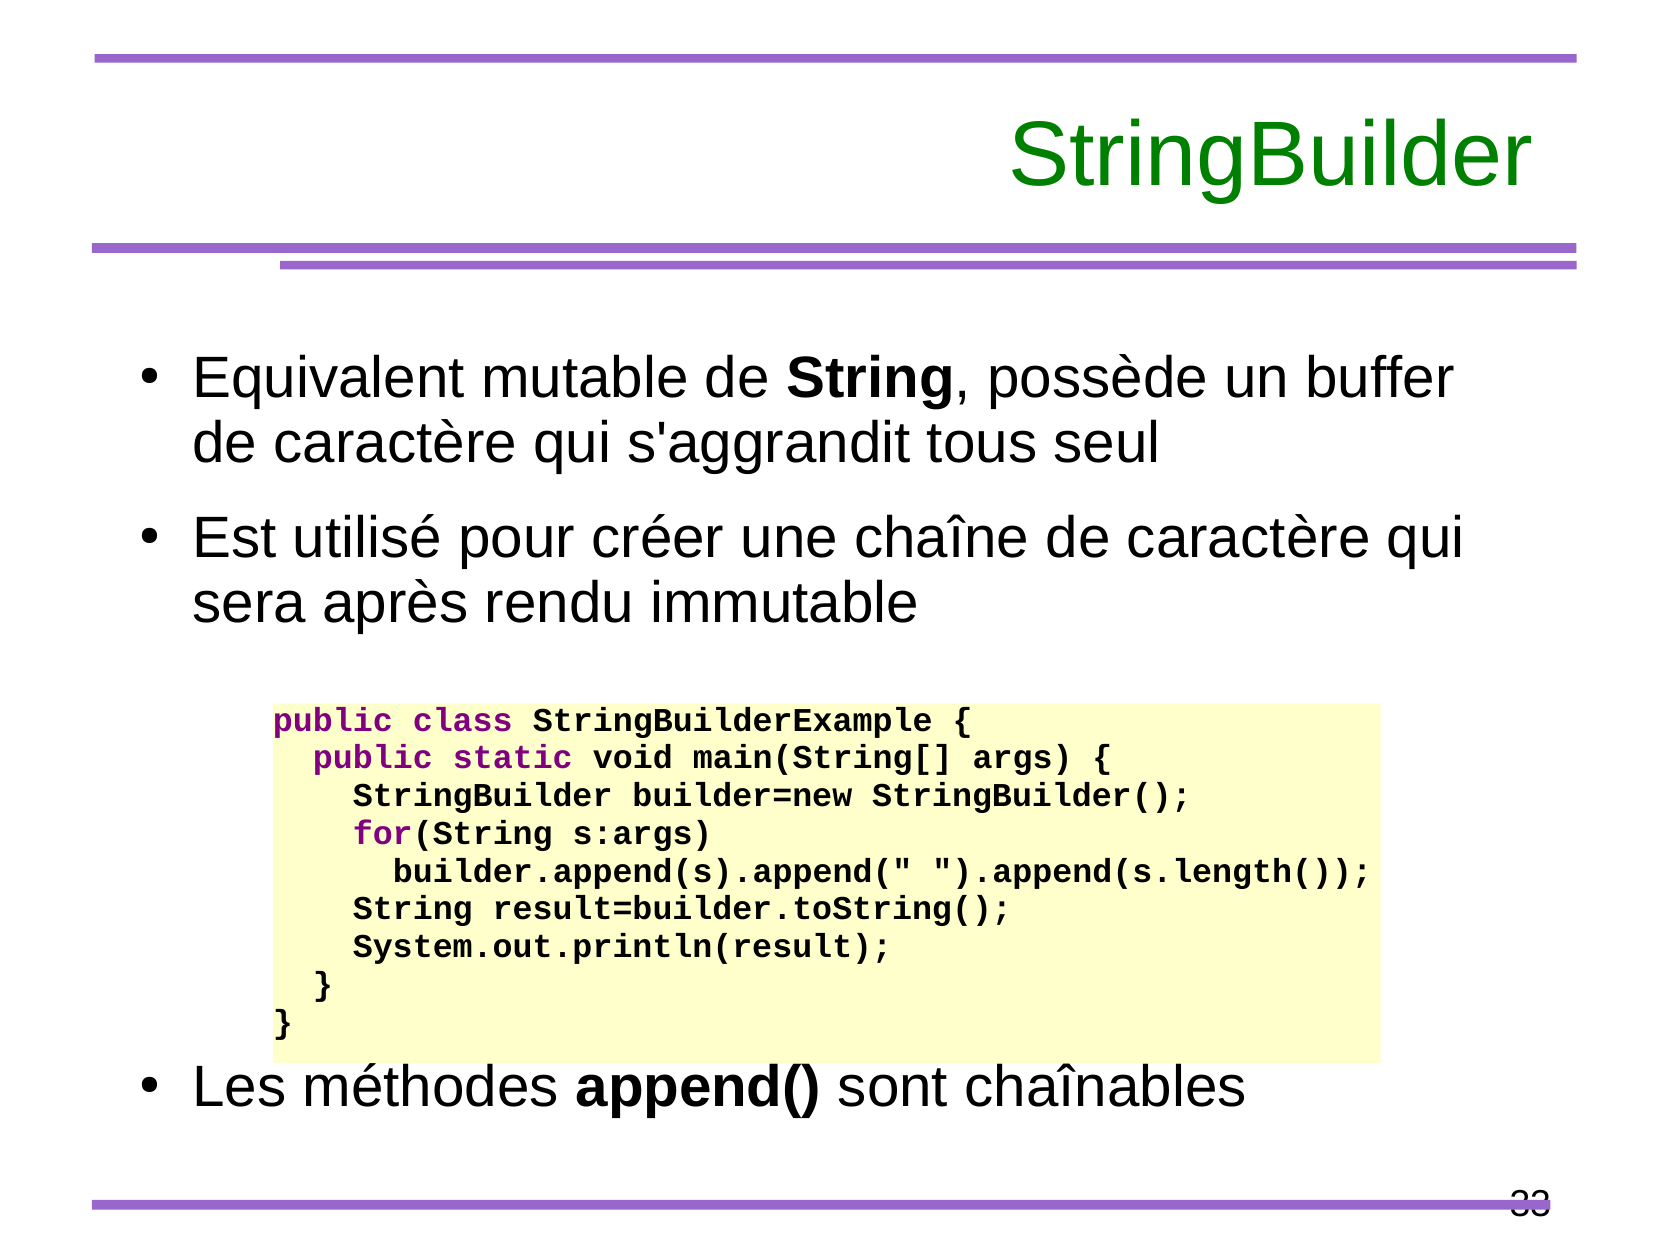

# StringBuilder
Equivalent mutable de String, possède un buffer de caractère qui s'aggrandit tous seul
Est utilisé pour créer une chaîne de caractère qui sera après rendu immutable
Les méthodes append() sont chaînables
public class StringBuilderExample {
 public static void main(String[] args) {
 StringBuilder builder=new StringBuilder();
 for(String s:args)
 builder.append(s).append(" ").append(s.length());
 String result=builder.toString();
 System.out.println(result);
 }
}